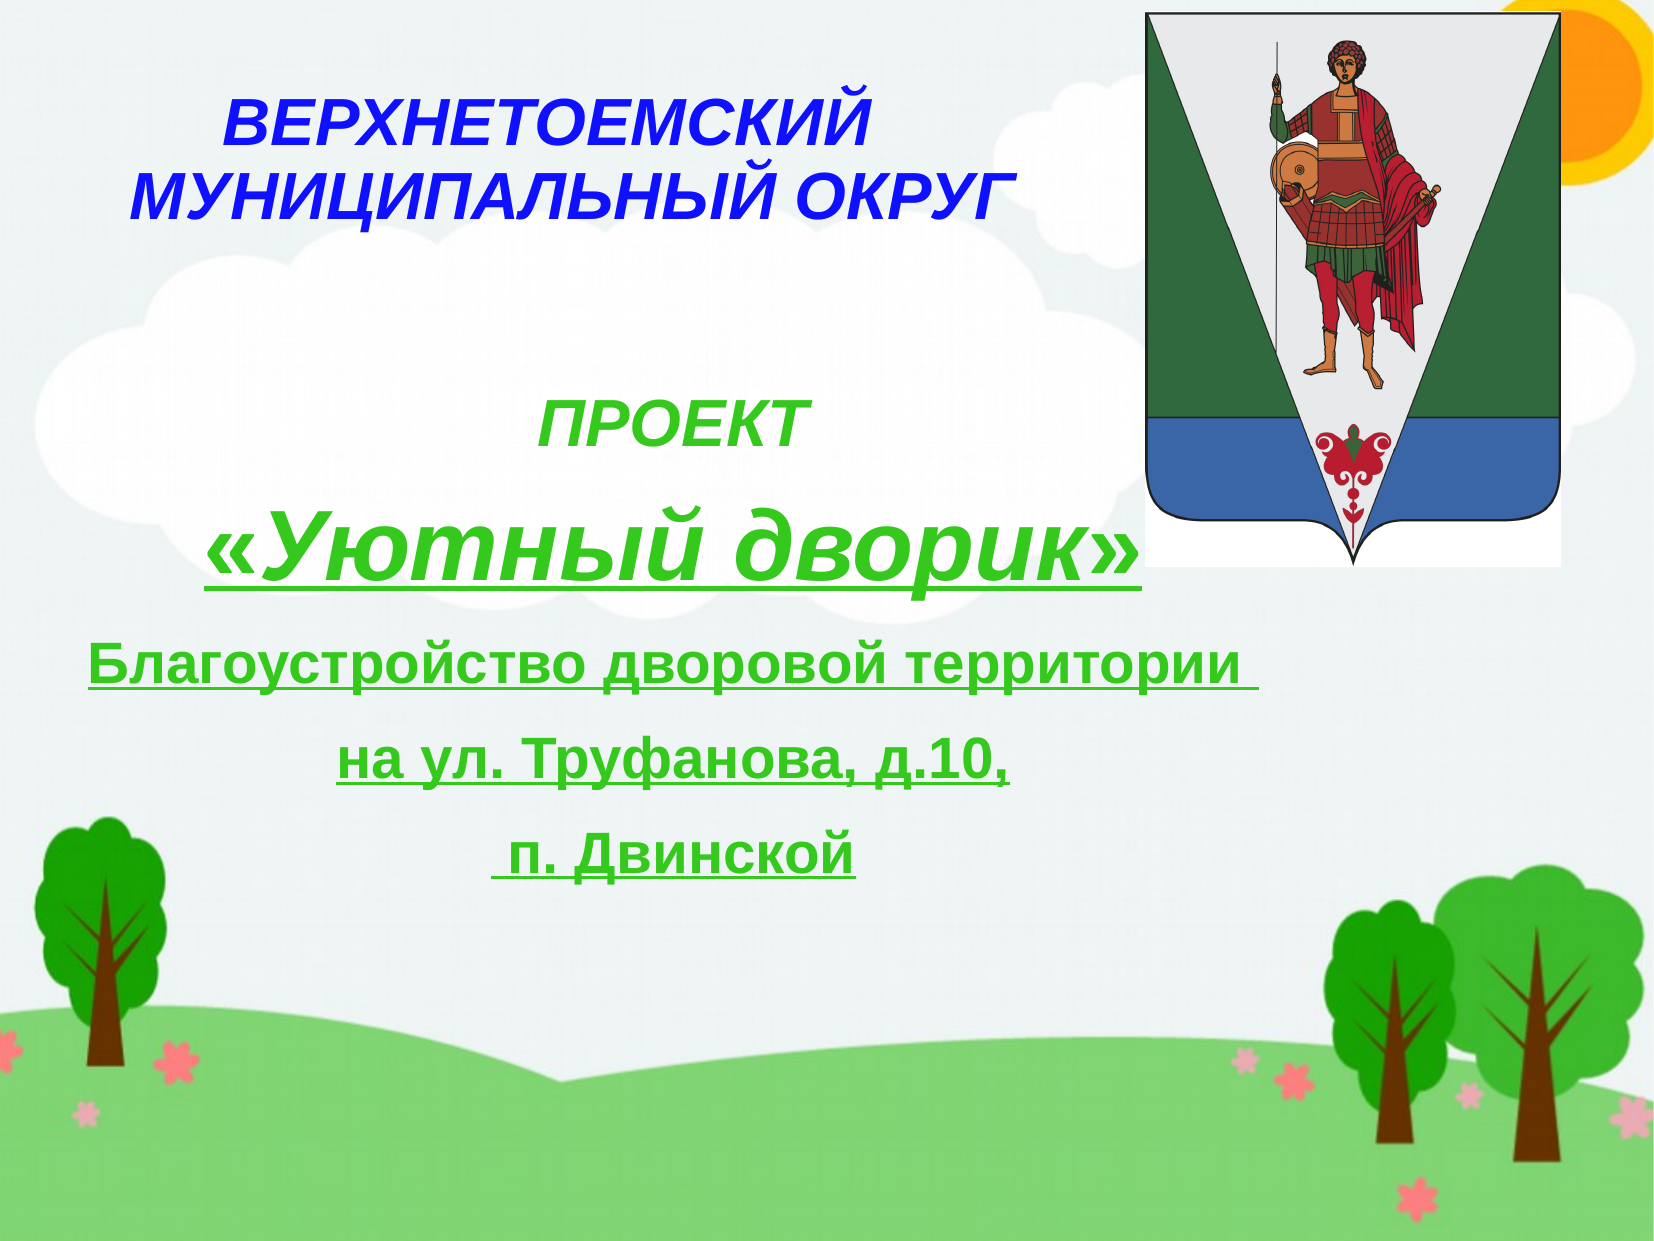

# ВЕРХНЕТОЕМСКИЙ МУНИЦИПАЛЬНЫЙ ОКРУГ
ПРОЕКТ
«Уютный дворик»
Благоустройство дворовой территории
на ул. Труфанова, д.10,
 п. Двинской